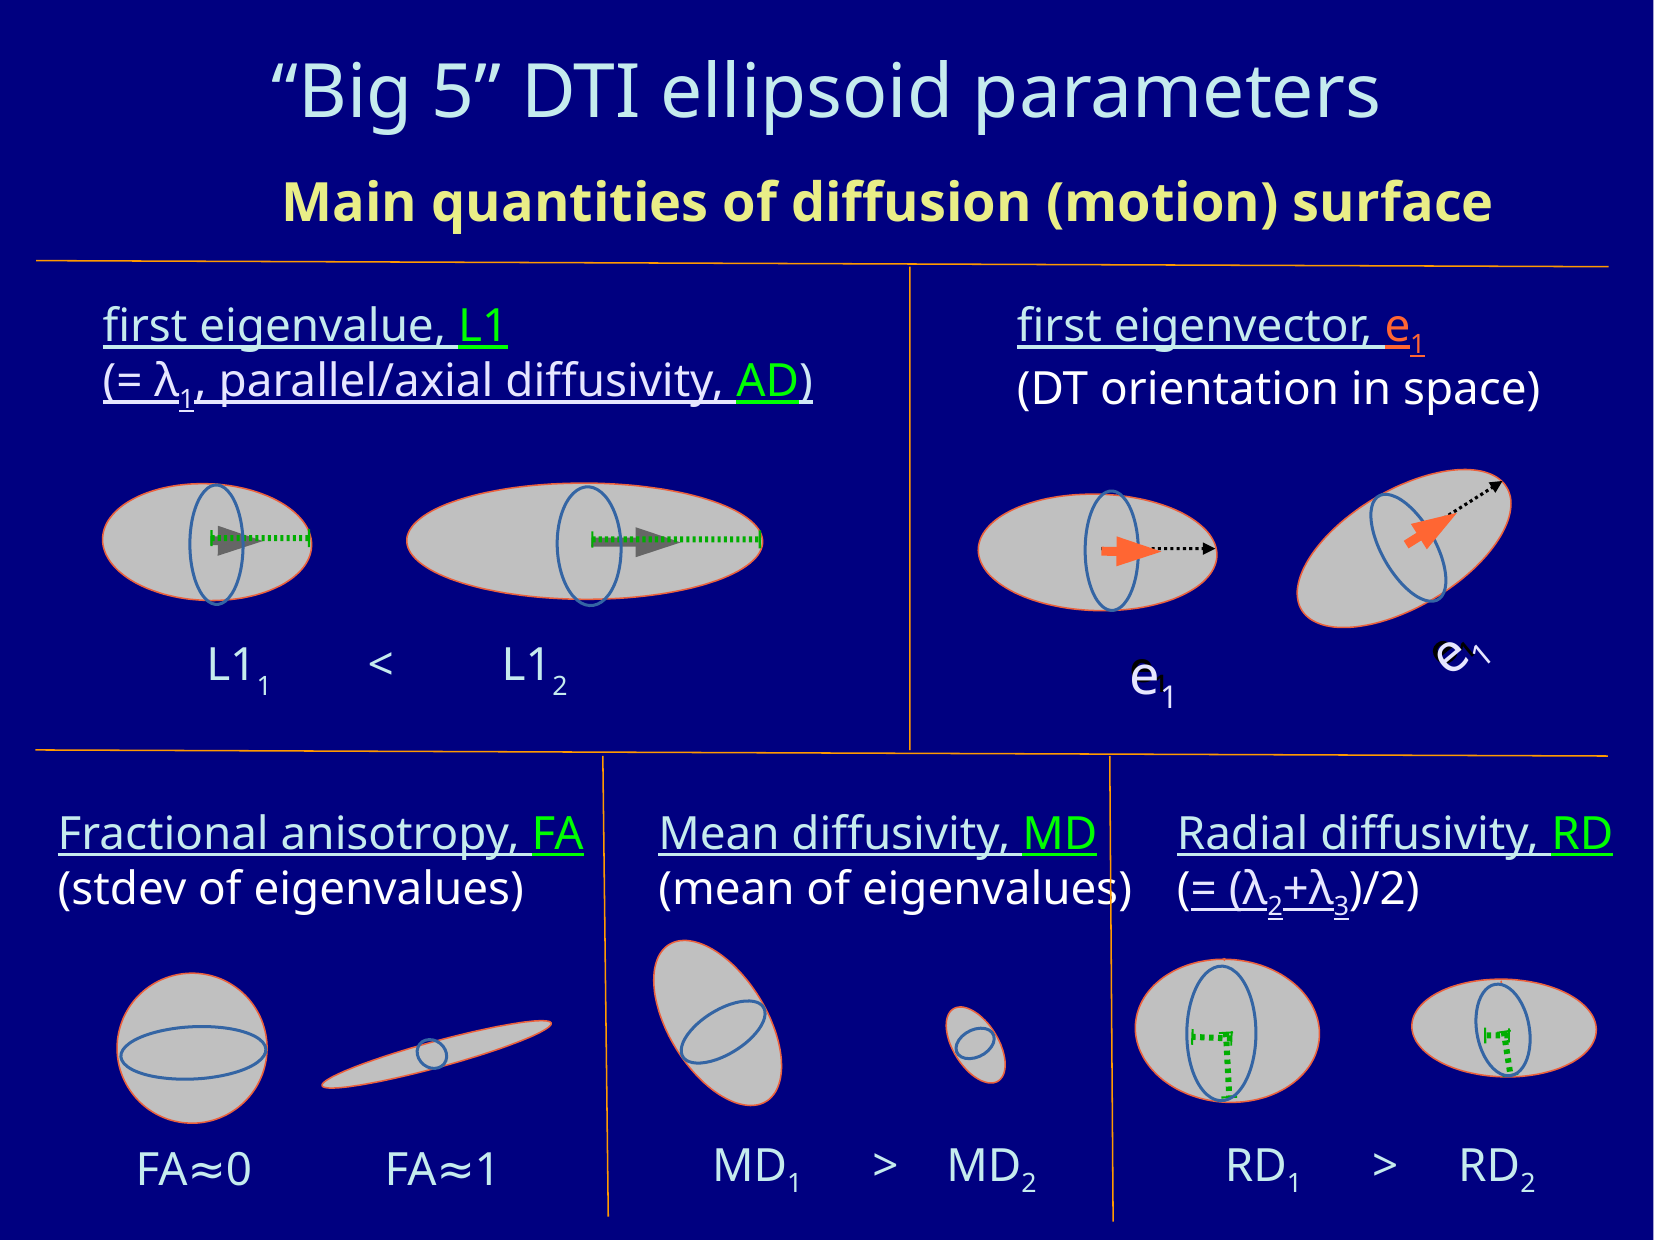

# “Big 5” DTI ellipsoid parameters
Main quantities of diffusion (motion) surface
first eigenvalue, L1
(= λ1, parallel/axial diffusivity, AD)
first eigenvector, e1
(DT orientation in space)
L11 < L12
e1
e1
e1
e1
Fractional anisotropy, FA
(stdev of eigenvalues)
Mean diffusivity, MD
(mean of eigenvalues)
Radial diffusivity, RD
(= (λ2+λ3)/2)
MD1 > MD2
RD1 > RD2
FA≈0
FA≈1